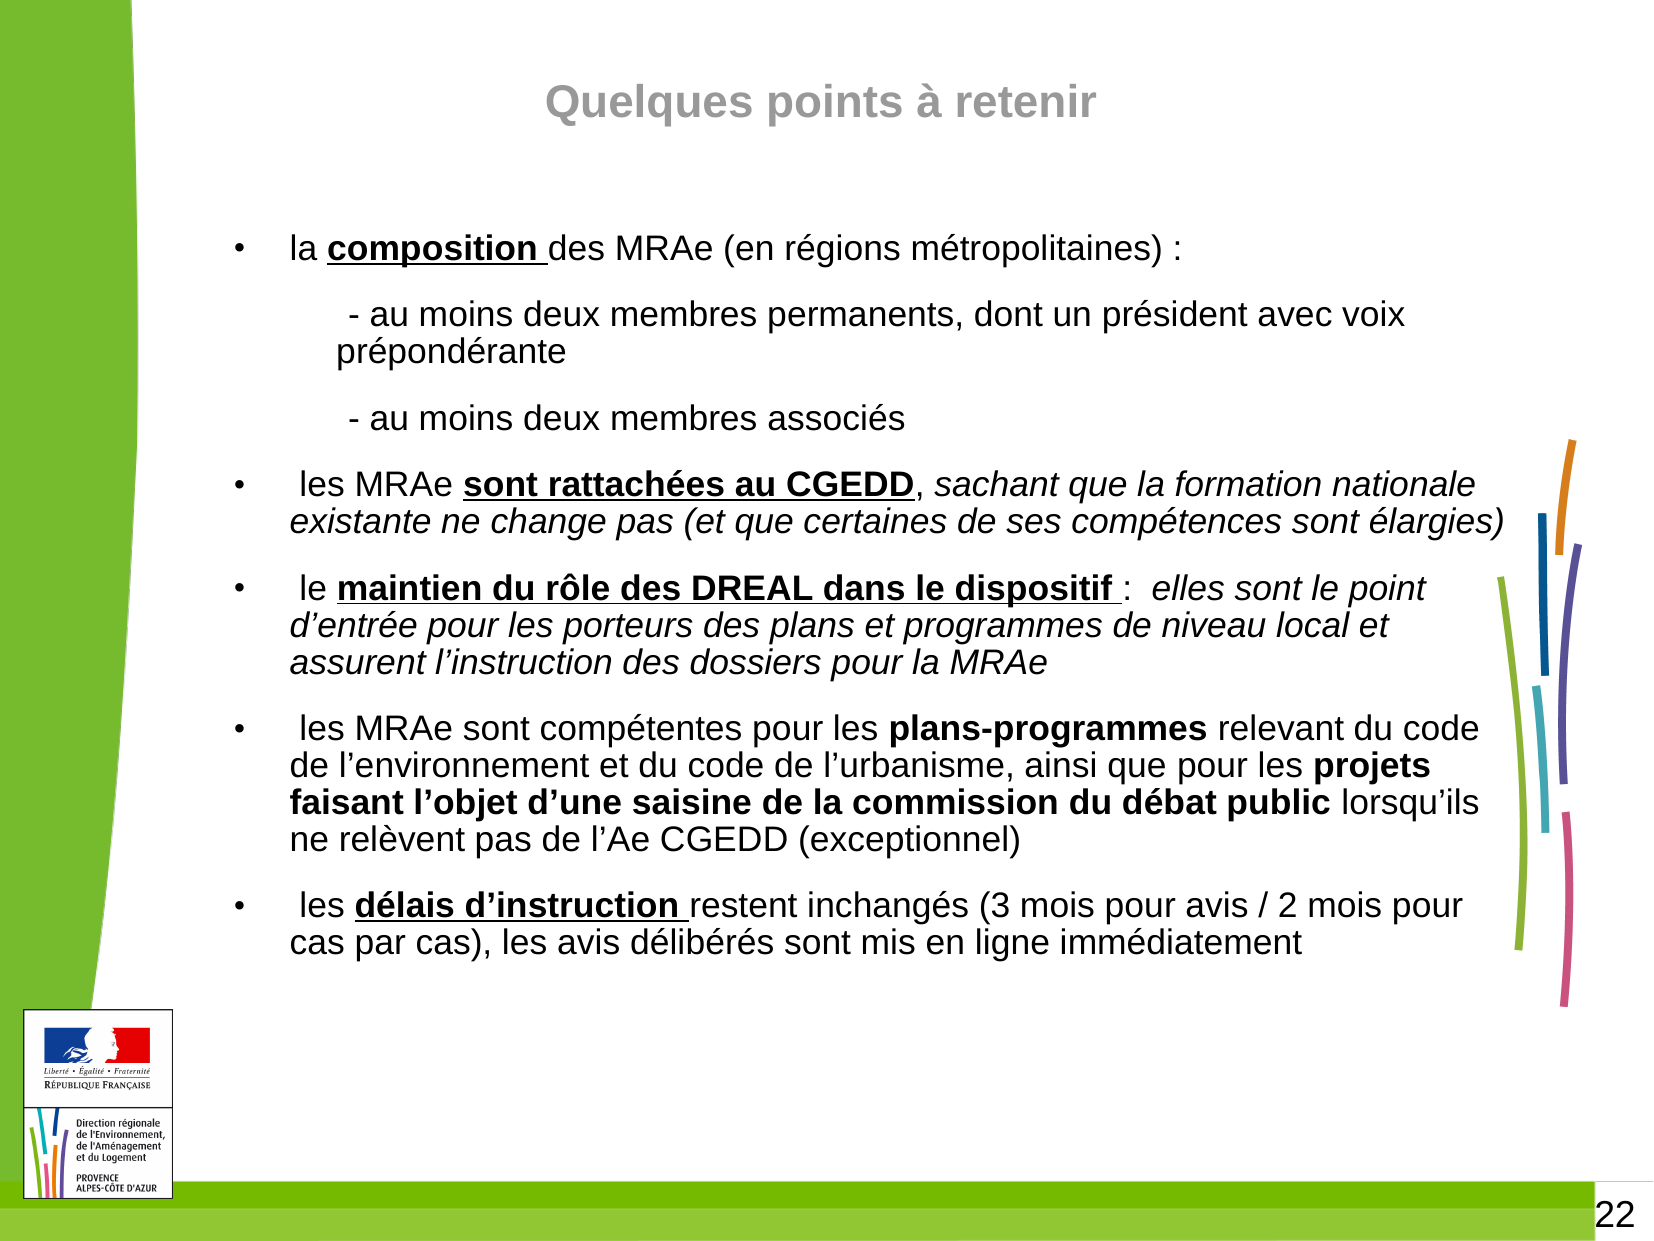

# Quelques points à retenir
la composition des MRAe (en régions métropolitaines) :
 - au moins deux membres permanents, dont un président avec voix 		 prépondérante
 - au moins deux membres associés
 les MRAe sont rattachées au CGEDD, sachant que la formation nationale existante ne change pas (et que certaines de ses compétences sont élargies)
 le maintien du rôle des DREAL dans le dispositif : elles sont le point d’entrée pour les porteurs des plans et programmes de niveau local et assurent l’instruction des dossiers pour la MRAe
 les MRAe sont compétentes pour les plans-programmes relevant du code de l’environnement et du code de l’urbanisme, ainsi que pour les projets faisant l’objet d’une saisine de la commission du débat public lorsqu’ils ne relèvent pas de l’Ae CGEDD (exceptionnel)
 les délais d’instruction restent inchangés (3 mois pour avis / 2 mois pour cas par cas), les avis délibérés sont mis en ligne immédiatement